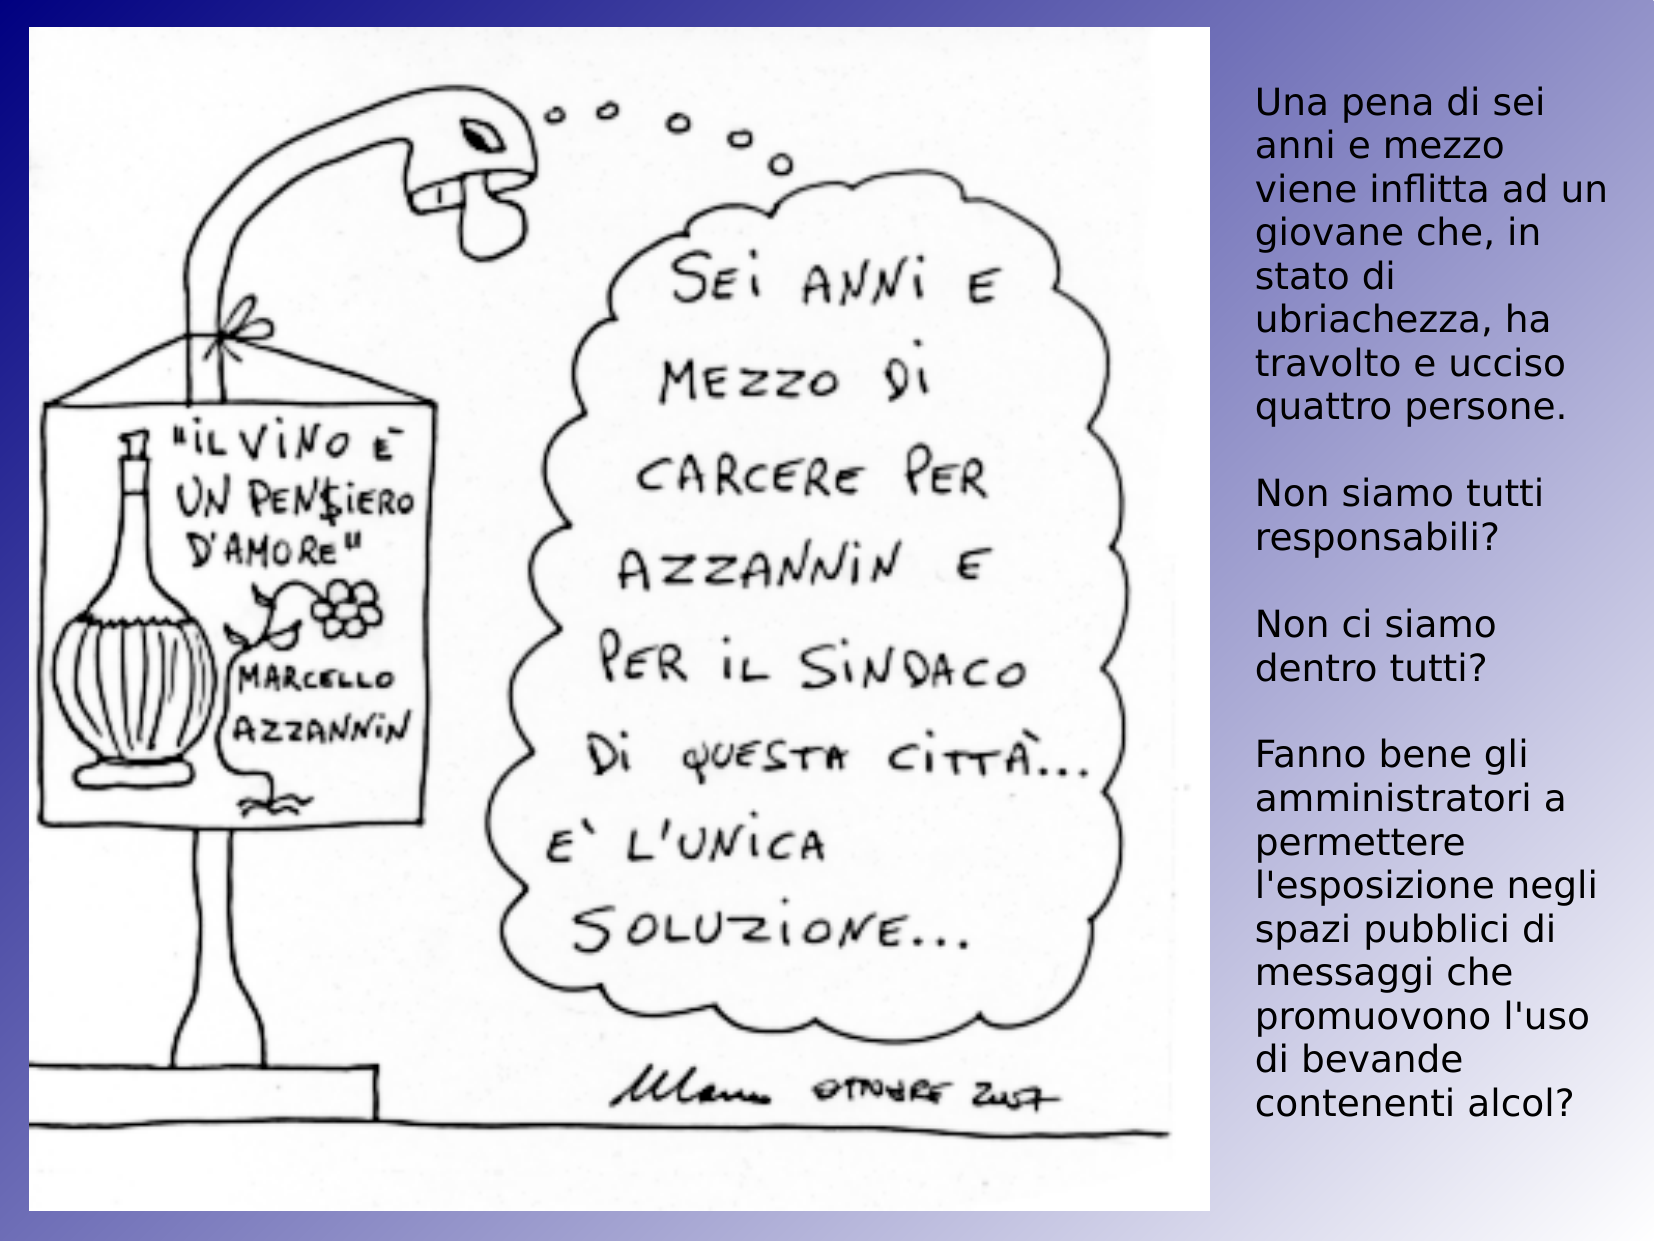

Una pena di sei anni e mezzo viene inflitta ad un giovane che, in stato di ubriachezza, ha travolto e ucciso quattro persone.
Non siamo tutti responsabili?
Non ci siamo dentro tutti?
Fanno bene gli amministratori a permettere l'esposizione negli spazi pubblici di messaggi che promuovono l'uso di bevande contenenti alcol?